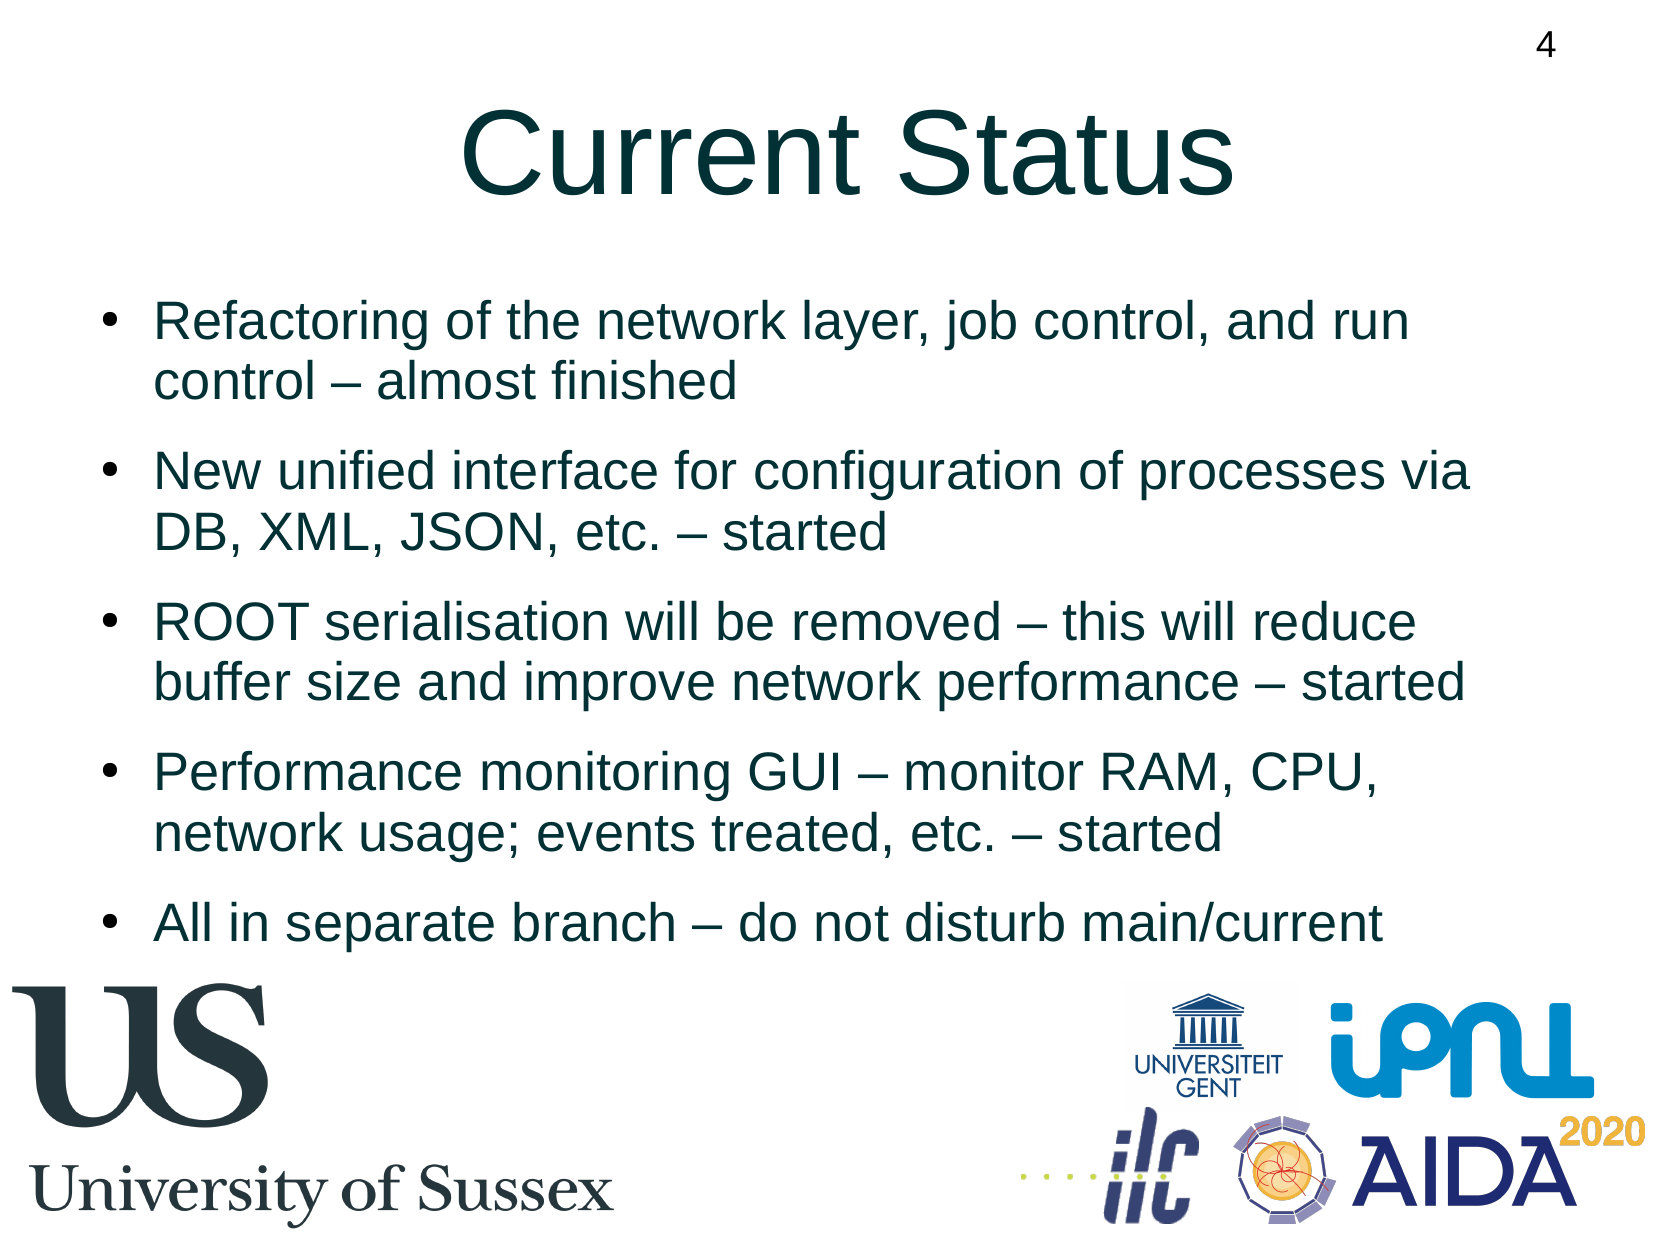

# Current Status
Refactoring of the network layer, job control, and run control – almost finished
New unified interface for configuration of processes via DB, XML, JSON, etc. – started
ROOT serialisation will be removed – this will reduce buffer size and improve network performance – started
Performance monitoring GUI – monitor RAM, CPU, network usage; events treated, etc. – started
All in separate branch – do not disturb main/current